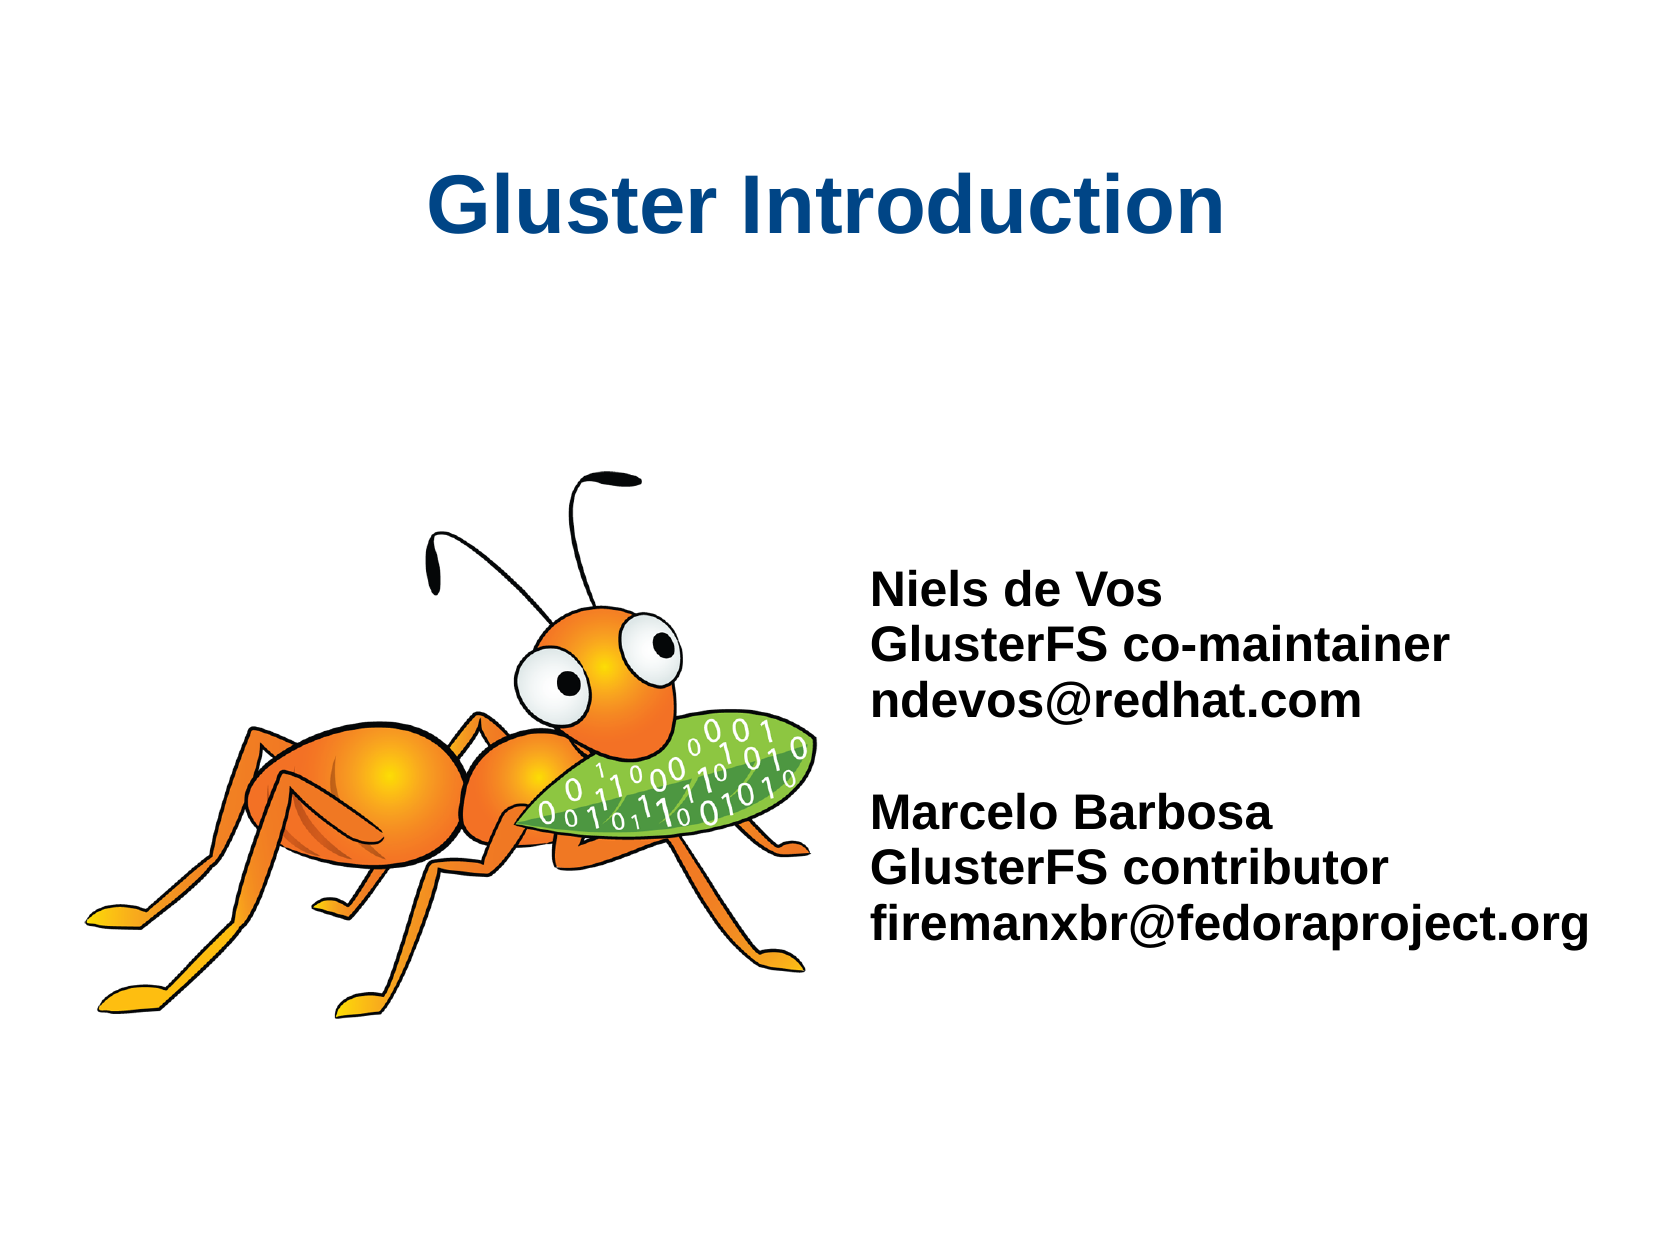

# Gluster Introduction
Niels de Vos
GlusterFS co-maintainer
ndevos@redhat.com
Marcelo Barbosa
GlusterFS contributor
firemanxbr@fedoraproject.org